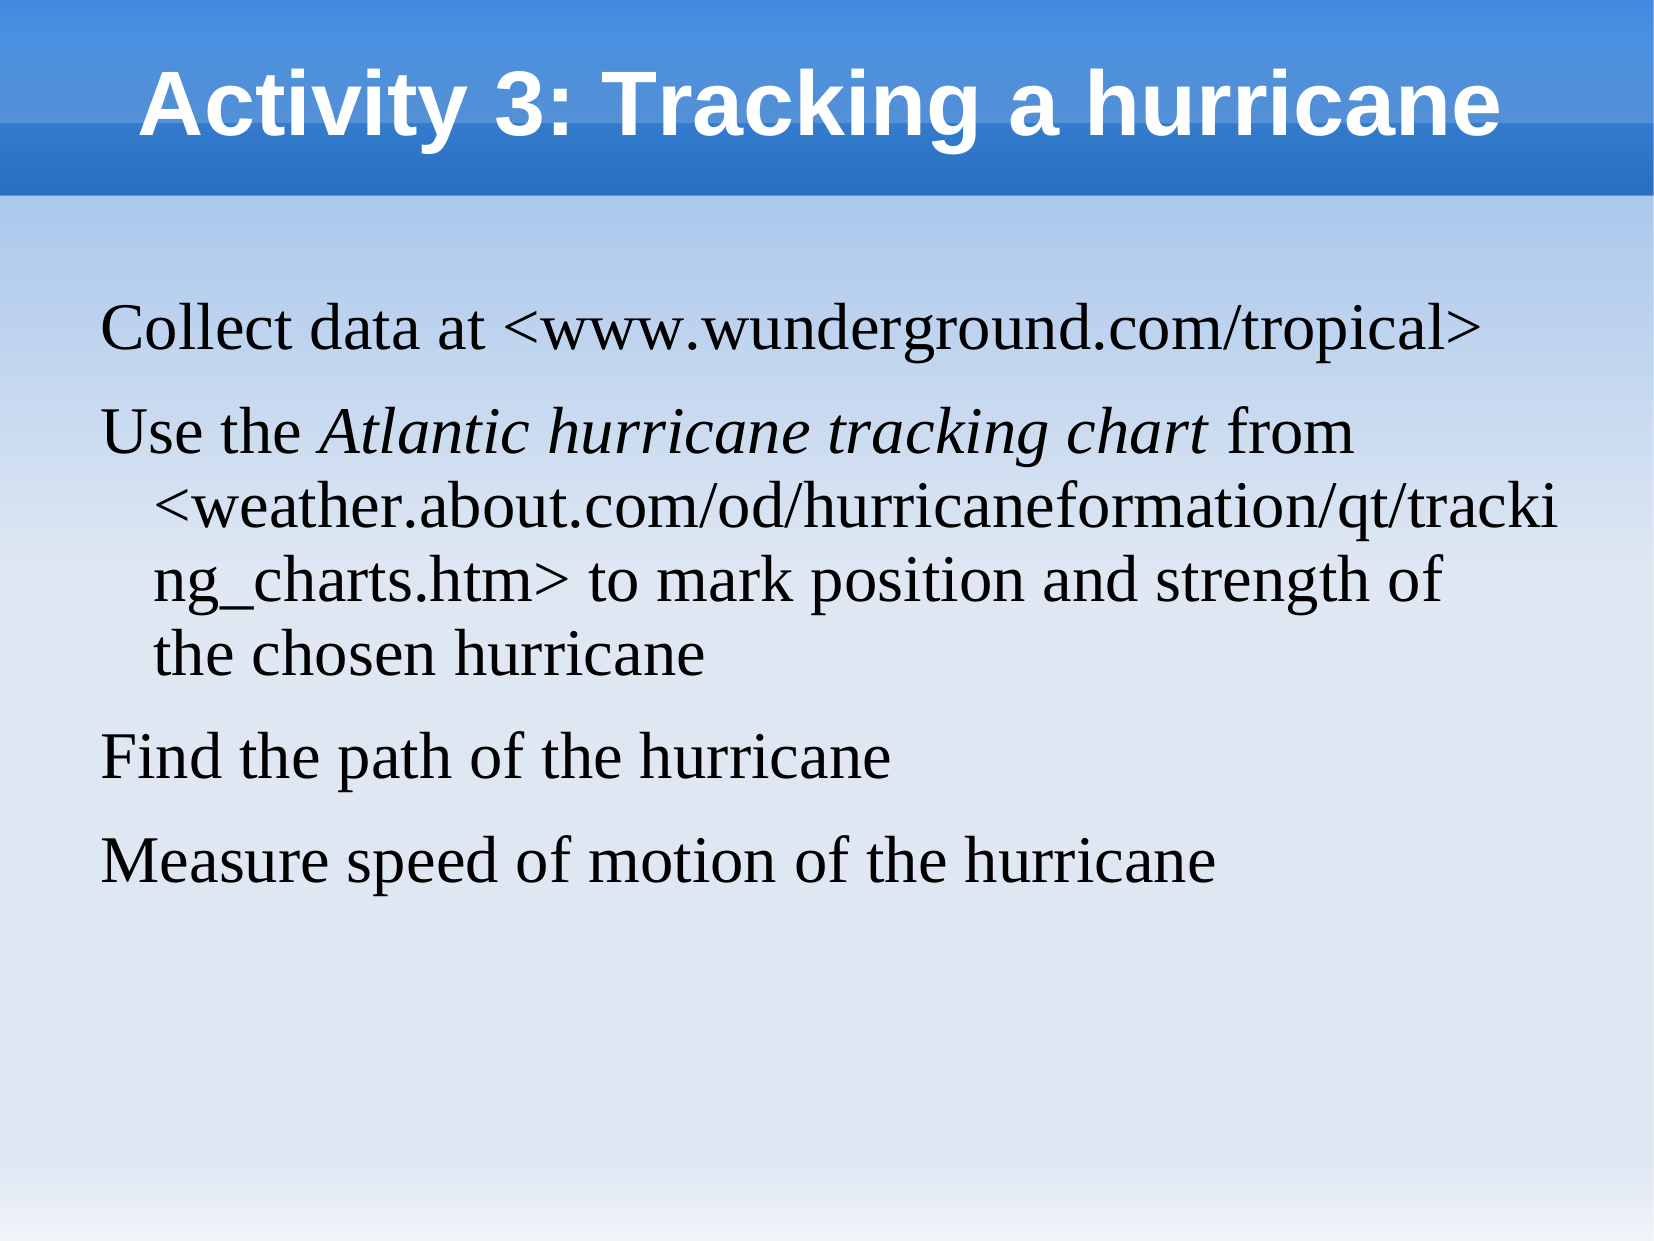

Activity 3: Tracking a hurricane
# Collect data at <www.wunderground.com/tropical>
Use the Atlantic hurricane tracking chart from <weather.about.com/od/hurricaneformation/qt/tracking_charts.htm> to mark position and strength of
the chosen hurricane
Find the path of the hurricane
Measure speed of motion of the hurricane